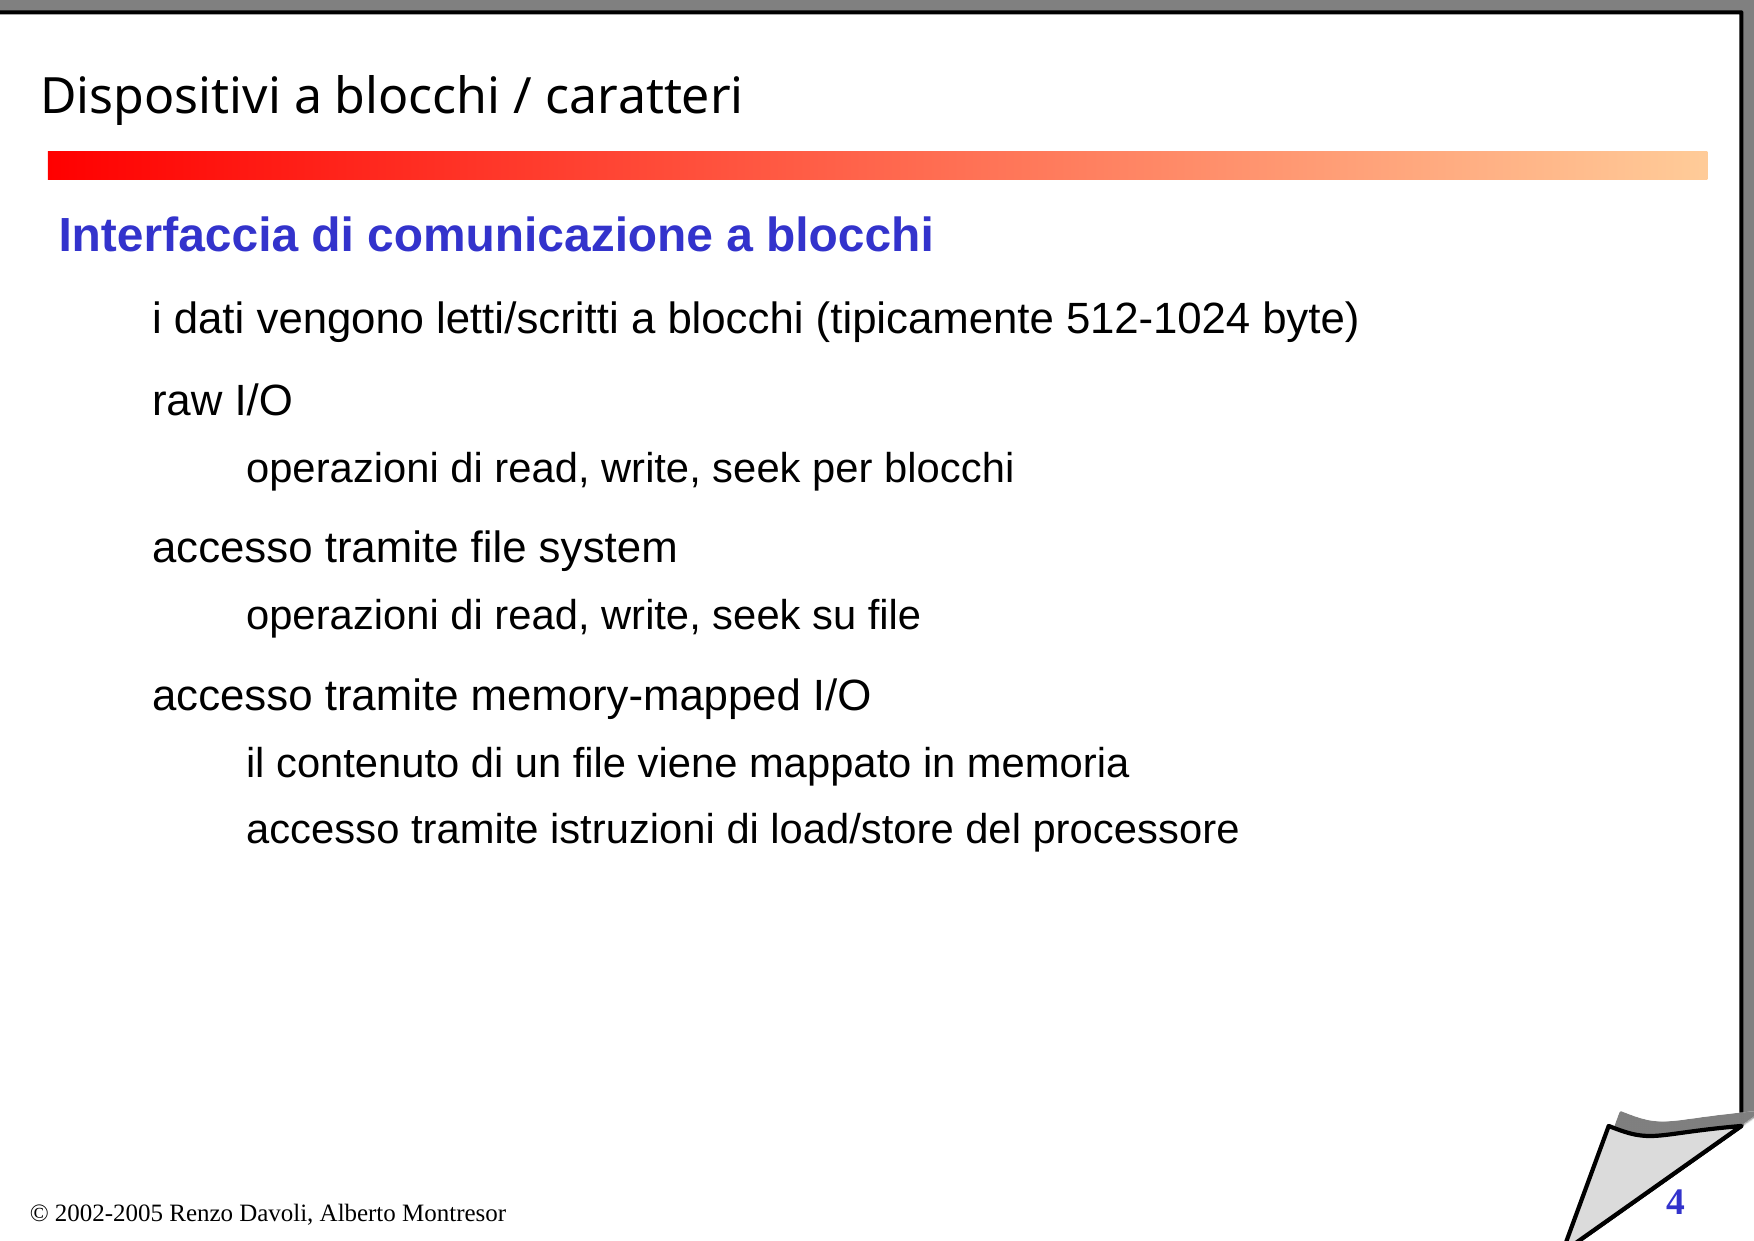

# Dispositivi a blocchi / caratteri
Interfaccia di comunicazione a blocchi
i dati vengono letti/scritti a blocchi (tipicamente 512-1024 byte)
raw I/O
operazioni di read, write, seek per blocchi
accesso tramite file system
operazioni di read, write, seek su file
accesso tramite memory-mapped I/O
il contenuto di un file viene mappato in memoria
accesso tramite istruzioni di load/store del processore